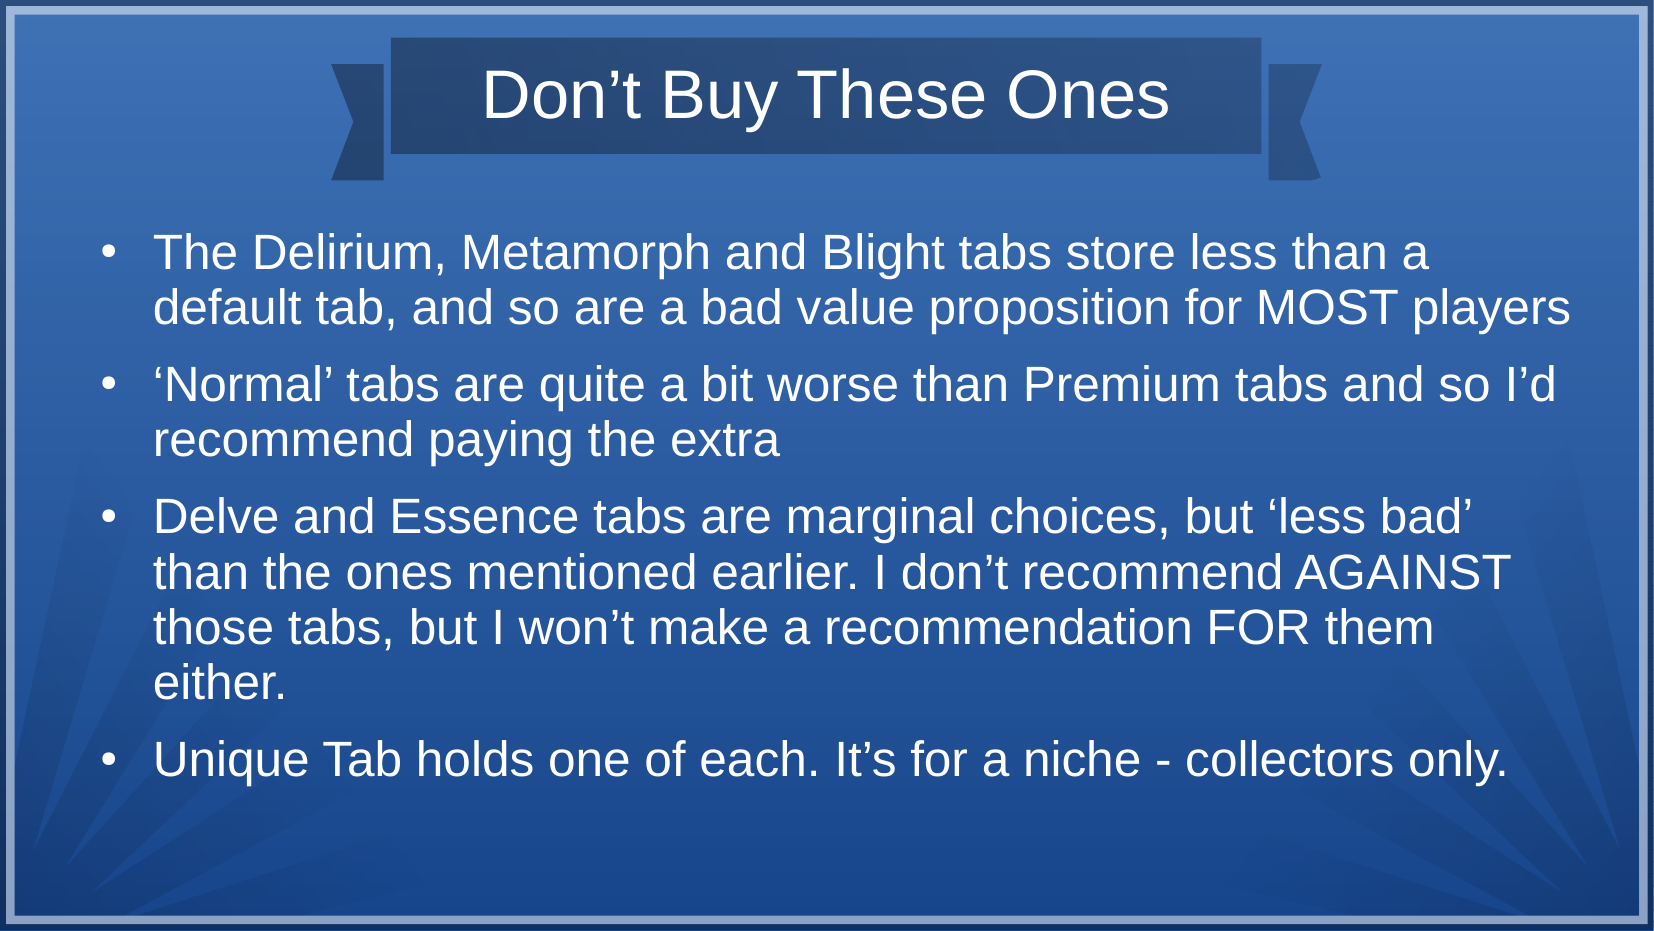

# Don’t Buy These Ones
The Delirium, Metamorph and Blight tabs store less than a default tab, and so are a bad value proposition for MOST players
‘Normal’ tabs are quite a bit worse than Premium tabs and so I’d recommend paying the extra
Delve and Essence tabs are marginal choices, but ‘less bad’ than the ones mentioned earlier. I don’t recommend AGAINST those tabs, but I won’t make a recommendation FOR them either.
Unique Tab holds one of each. It’s for a niche - collectors only.